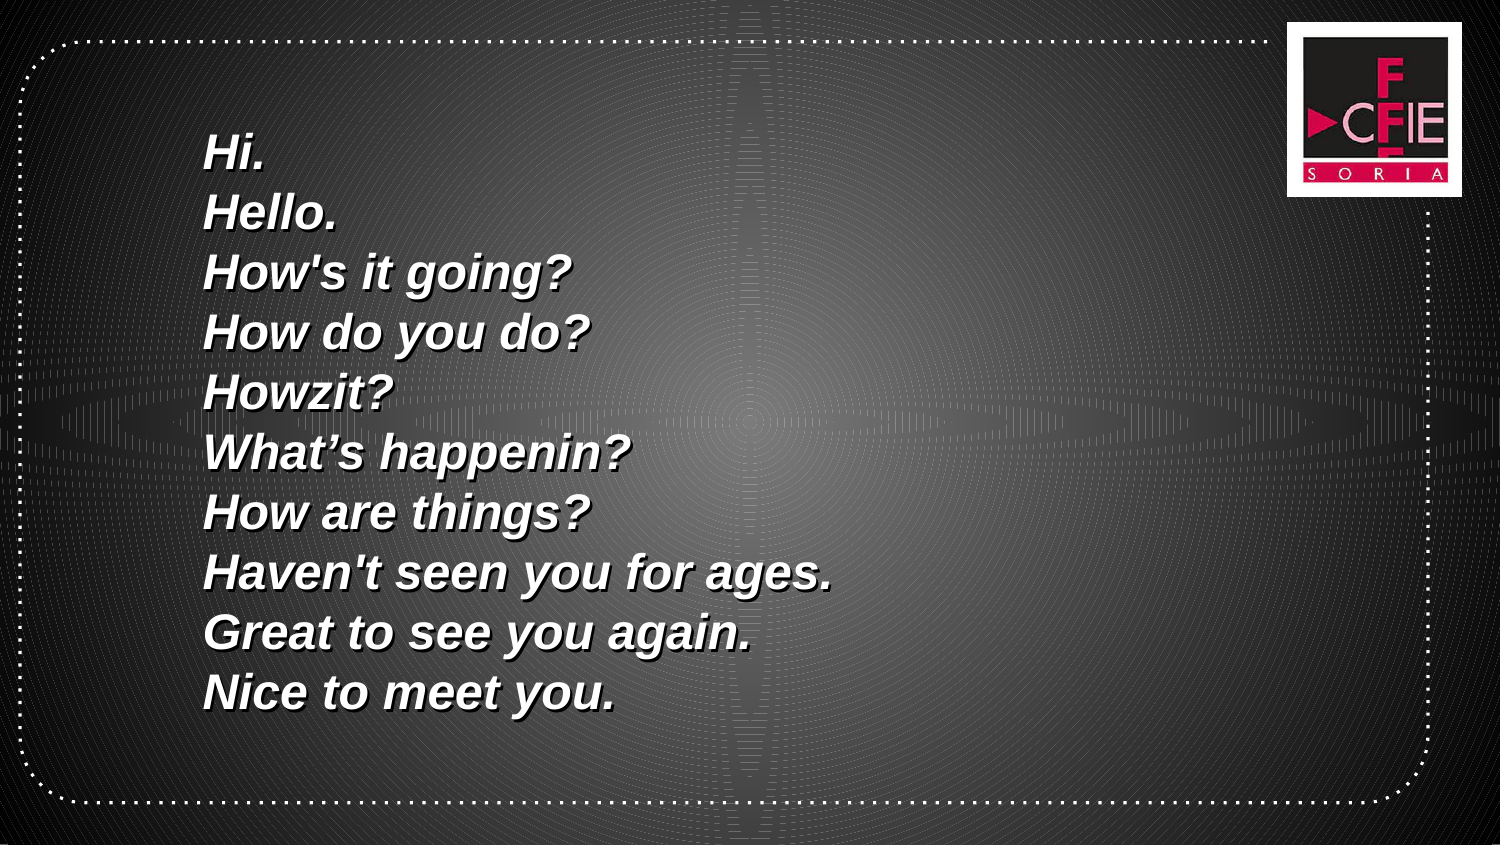

Hi.
Hello.
How's it going?
How do you do?
Howzit?
What’s happenin?
How are things?
Haven't seen you for ages.
Great to see you again.
Nice to meet you.